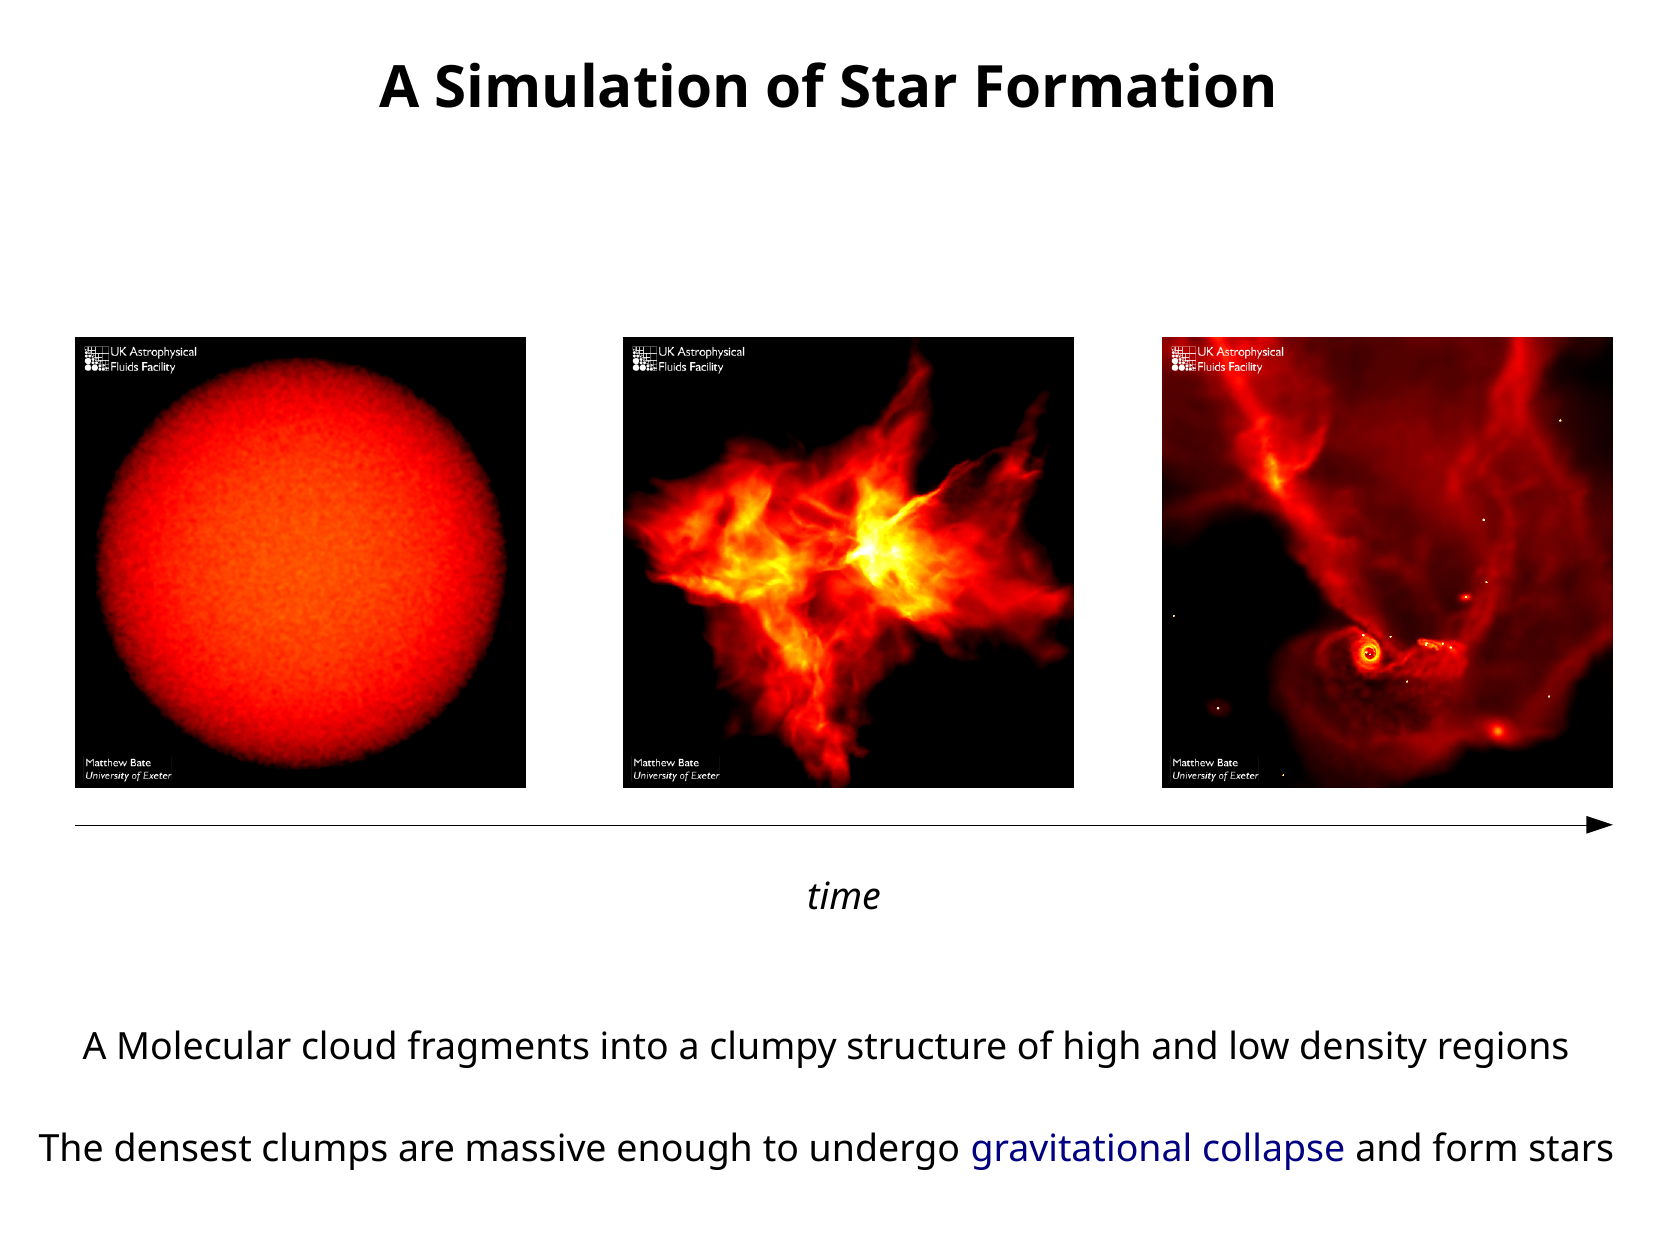

A Simulation of Star Formation
time
A Molecular cloud fragments into a clumpy structure of high and low density regions
The densest clumps are massive enough to undergo gravitational collapse and form stars